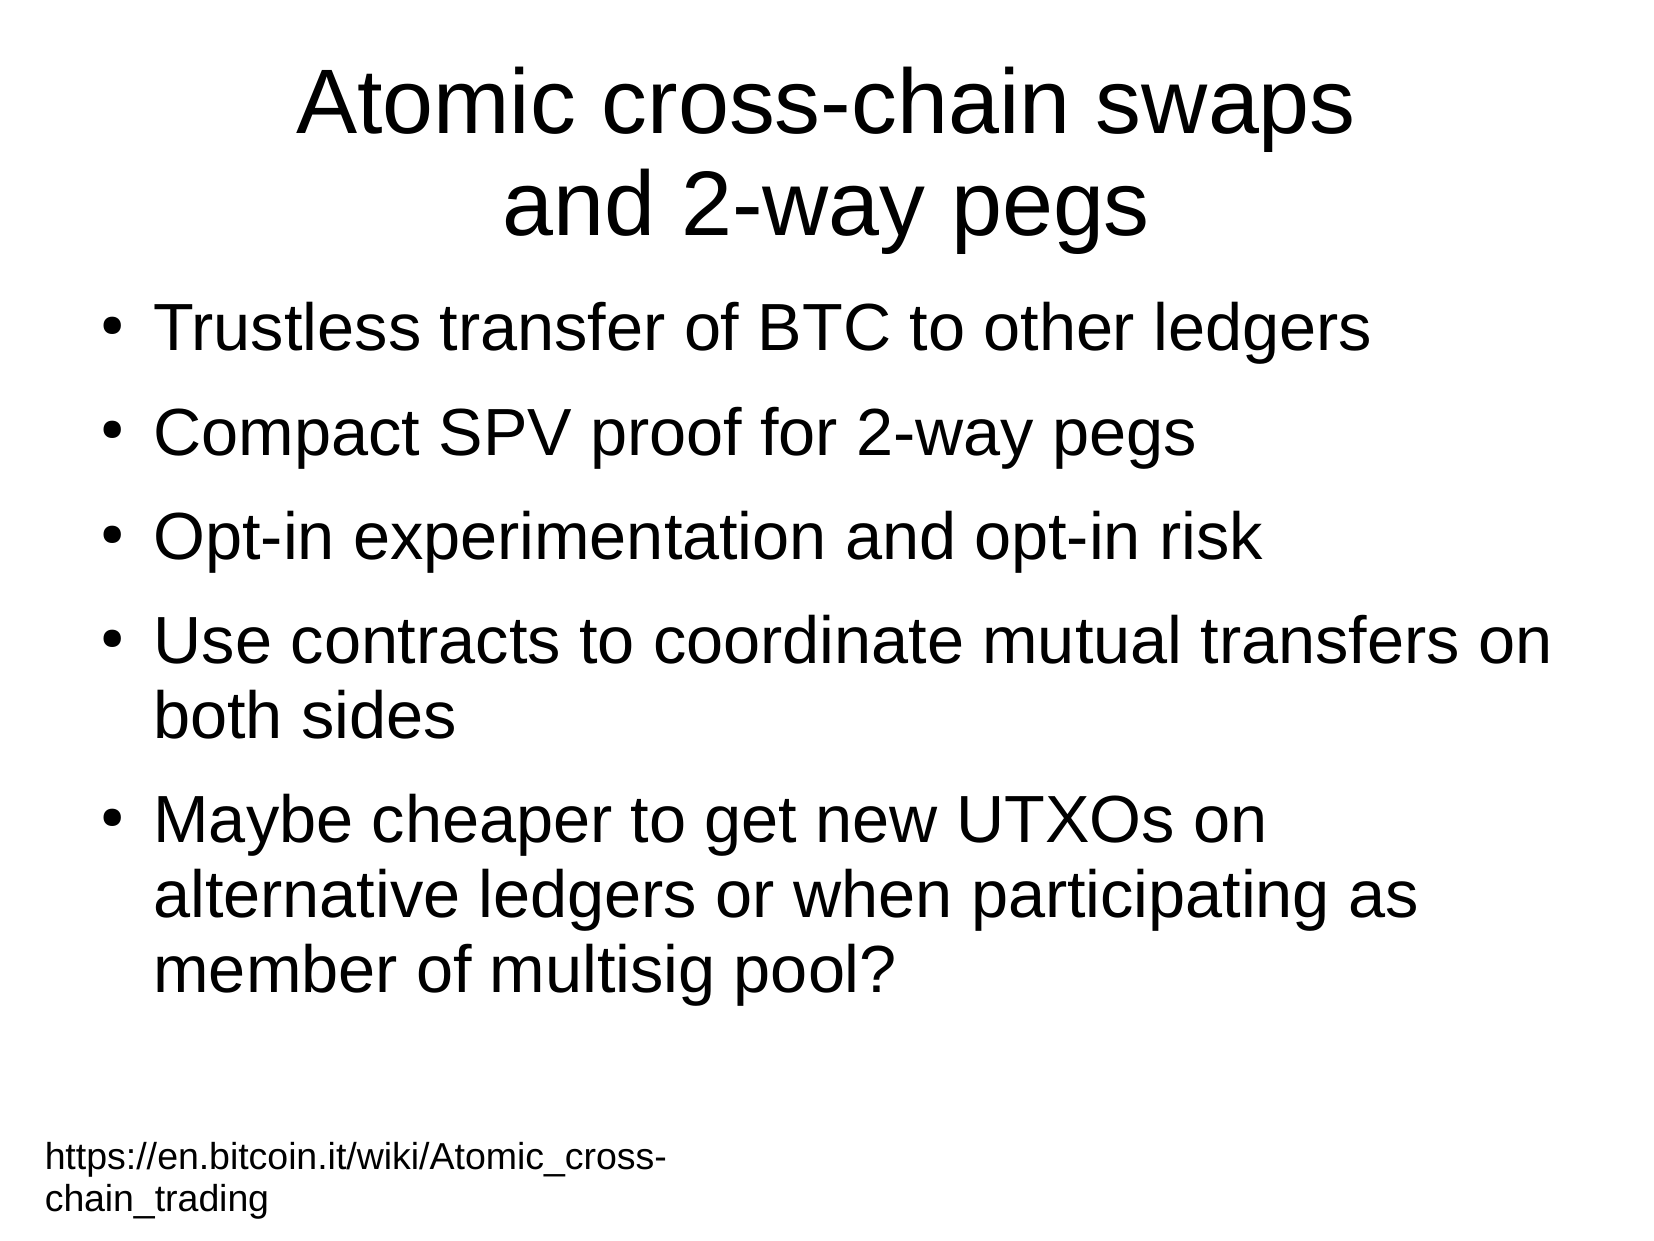

# Atomic cross-chain swaps and 2-way pegs
Trustless transfer of BTC to other ledgers
Compact SPV proof for 2-way pegs
Opt-in experimentation and opt-in risk
Use contracts to coordinate mutual transfers on both sides
Maybe cheaper to get new UTXOs on alternative ledgers or when participating as member of multisig pool?
https://en.bitcoin.it/wiki/Atomic_cross-chain_trading